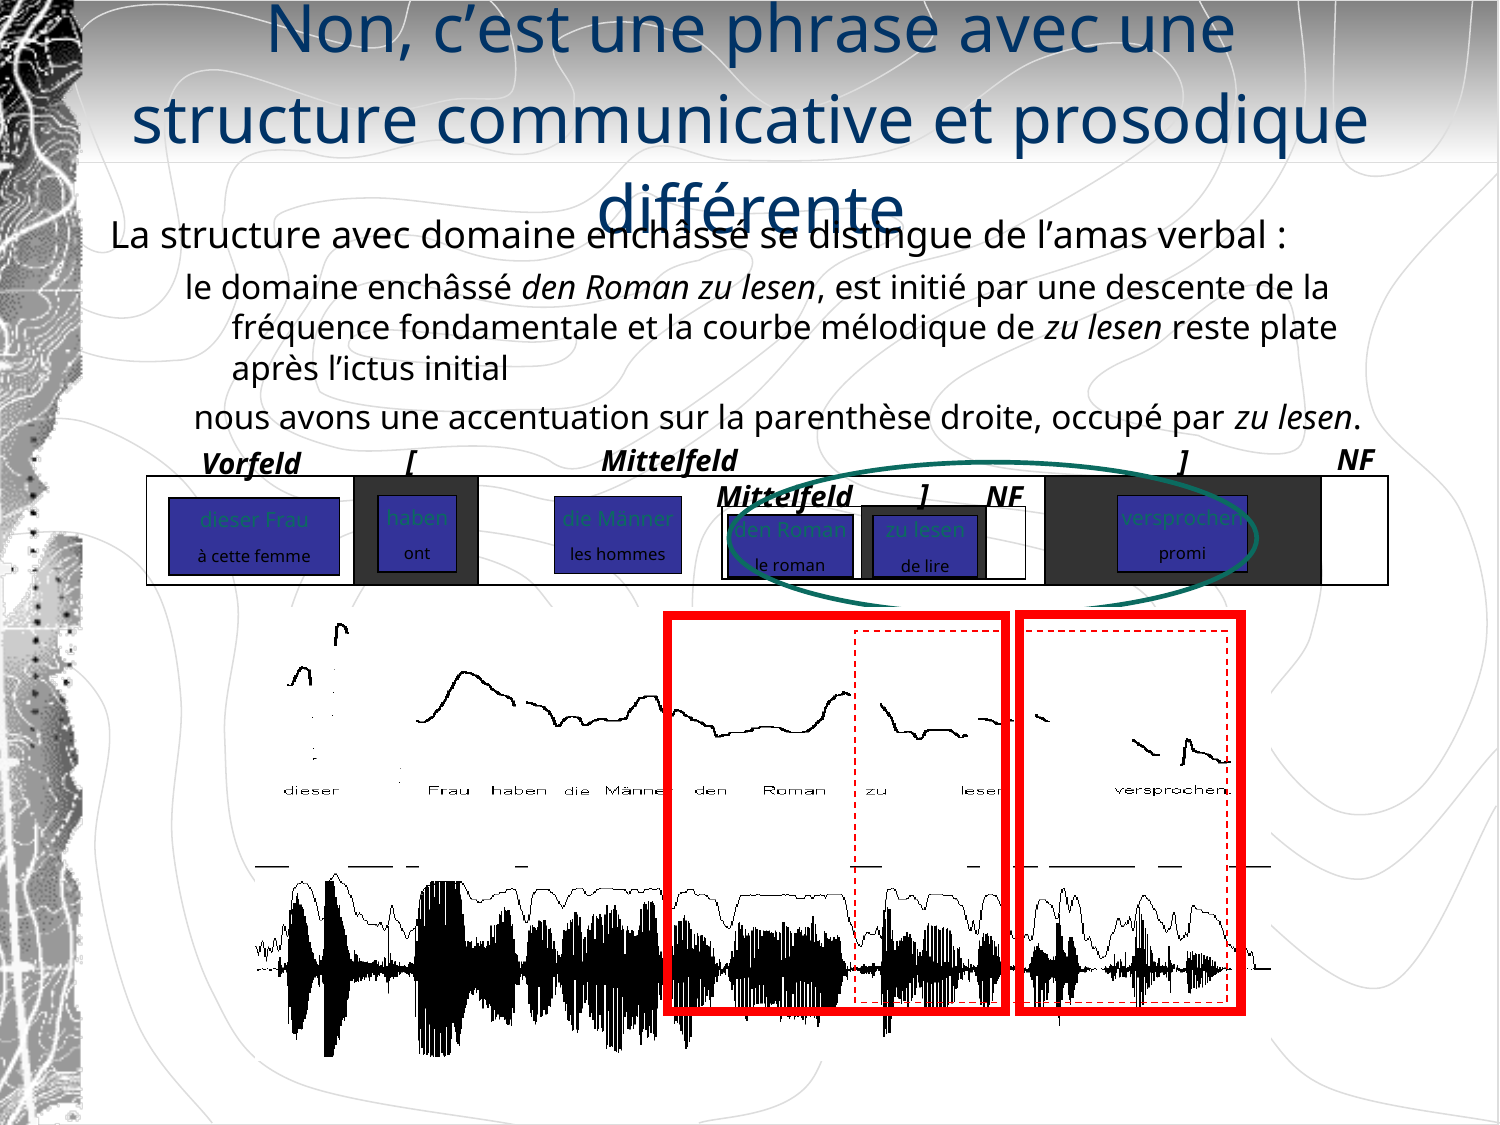

# Non, c’est une phrase avec une structure communicative et prosodique différente
La structure avec domaine enchâssé se distingue de l’amas verbal :
le domaine enchâssé den Roman zu lesen, est initié par une descente de la fréquence fondamentale et la courbe mélodique de zu lesen reste plate après l’ictus initial
 nous avons une accentuation sur la parenthèse droite, occupé par zu lesen.
NF
[ 	 Mittelfeld
]
Vorfeld
]
Mittelfeld
NF
den Roman
le roman
zu lesen
de lire
haben
ont
versprochen
promi
die Männer
les hommes
dieser Frau
à cette femme